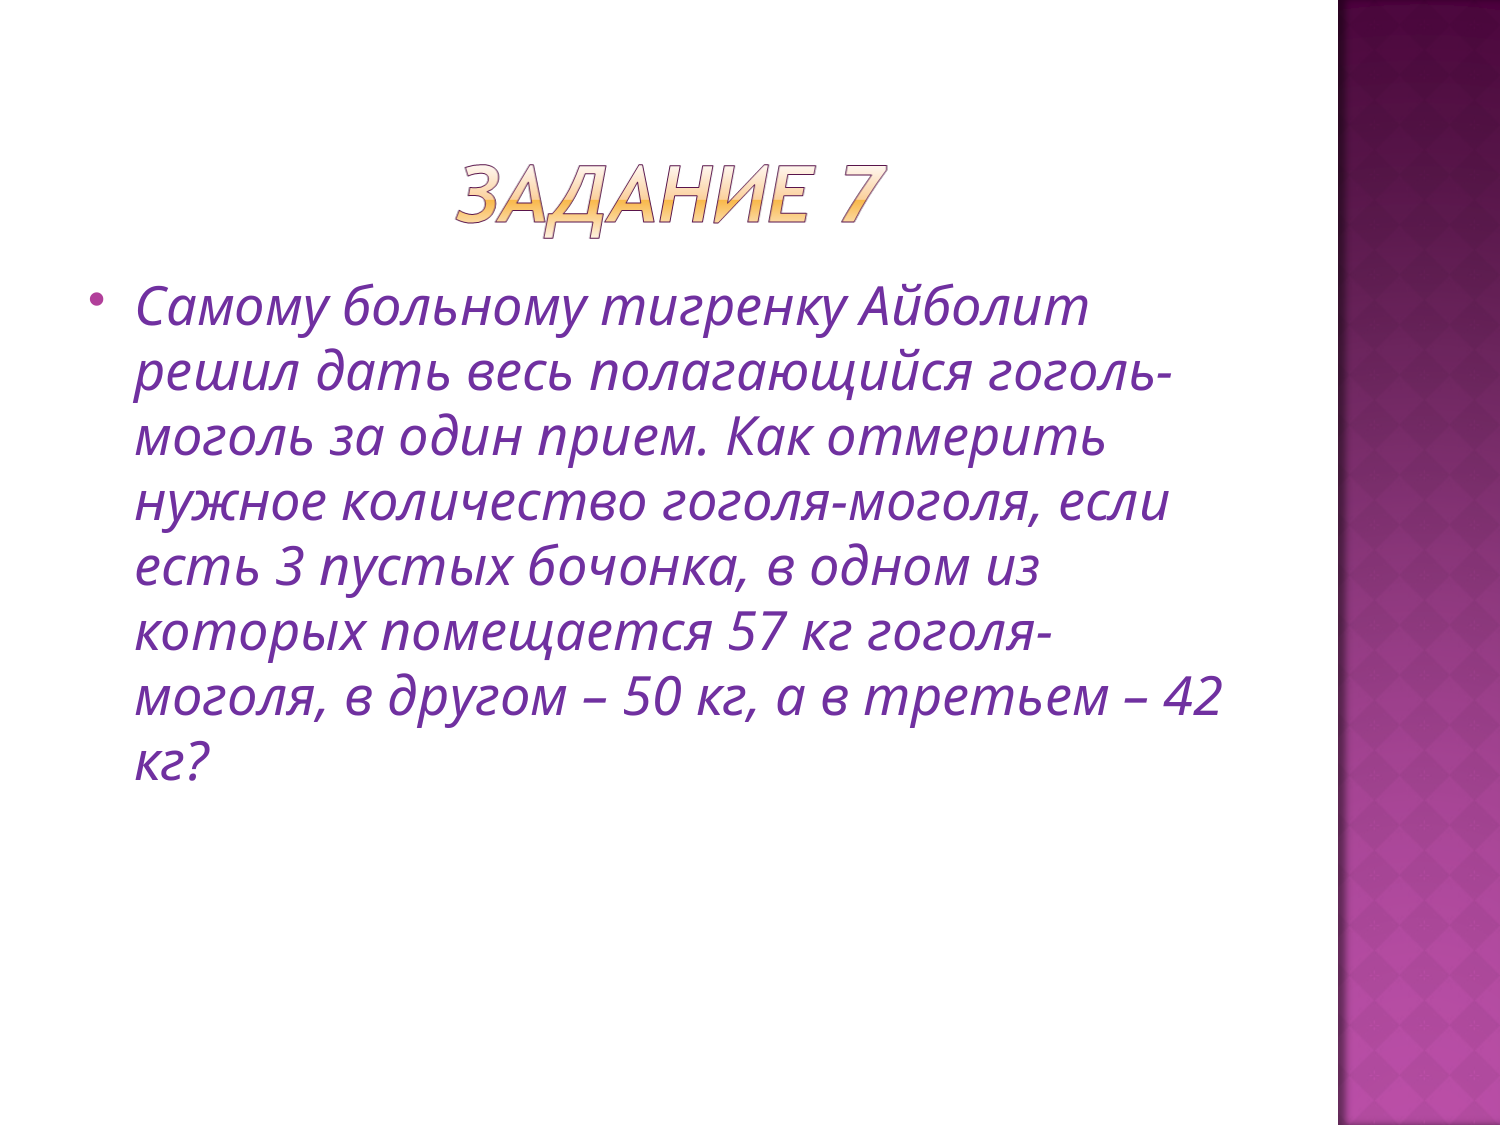

Самому больному тигренку Айболит решил дать весь полагающийся гоголь-моголь за один прием. Как отмерить нужное количество гоголя-моголя, если есть 3 пустых бочонка, в одном из которых помещается 57 кг гоголя-моголя, в другом – 50 кг, а в третьем – 42 кг?